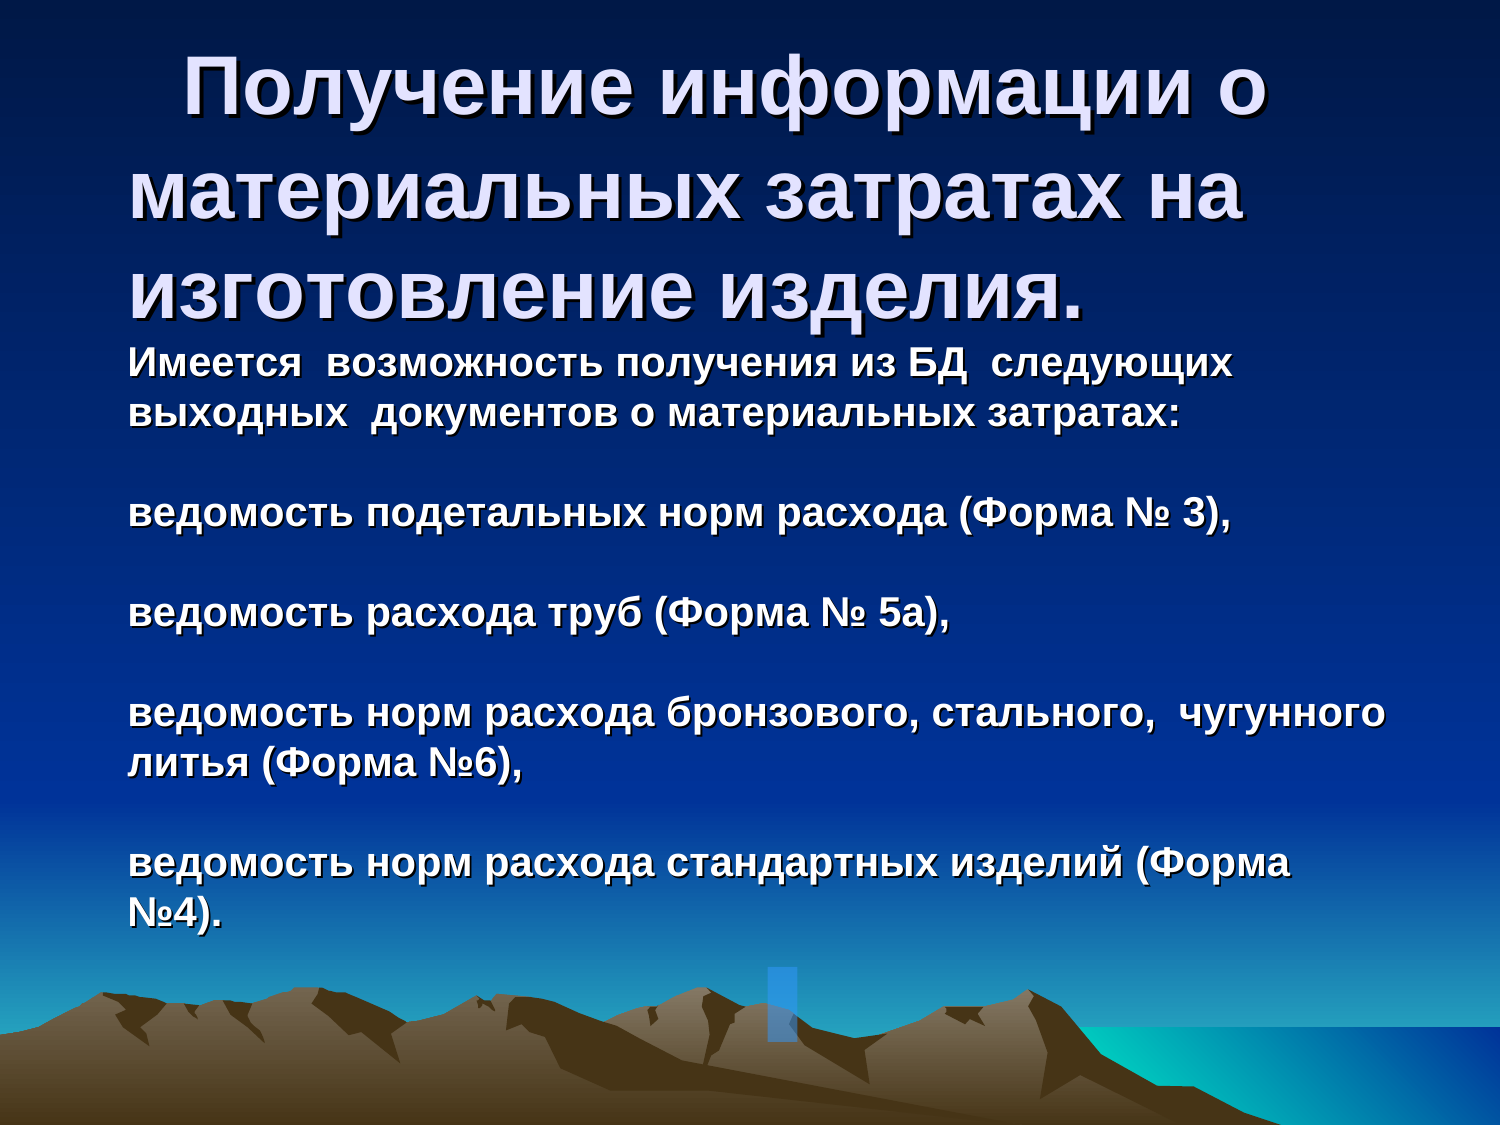

Получение информации о материальных затратах на изготовление изделия.
Имеется возможность получения из БД следующих выходных документов о материальных затратах:
ведомость подетальных норм расхода (Форма № 3),
ведомость расхода труб (Форма № 5а),
ведомость норм расхода бронзового, стального, чугунного литья (Форма №6),
ведомость норм расхода стандартных изделий (Форма №4).